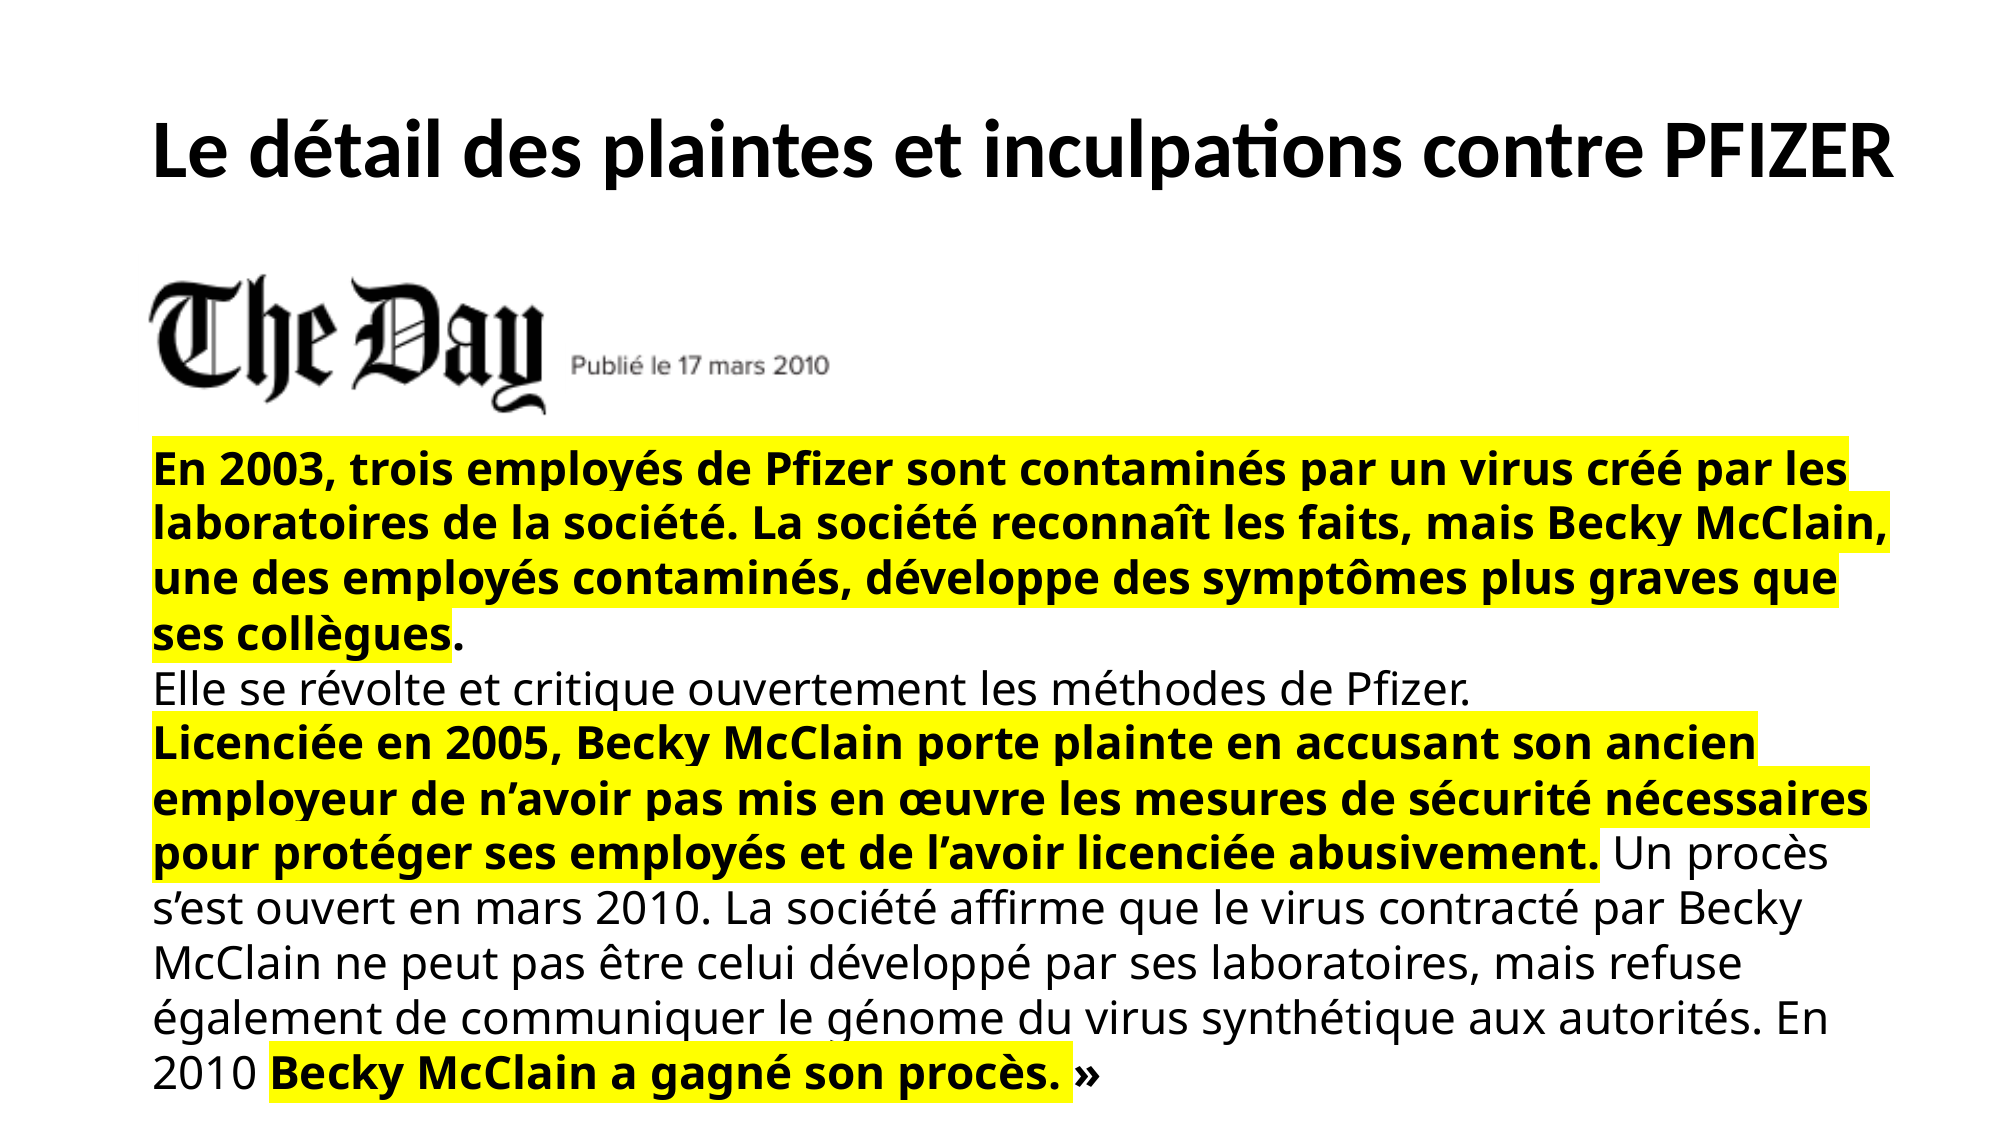

# Le détail des plaintes et inculpations contre PFIZER
En 2003, trois employés de Pfizer sont contaminés par un virus créé par les laboratoires de la société. La société reconnaît les faits, mais Becky McClain, une des employés contaminés, développe des symptômes plus graves que ses collègues.
Elle se révolte et critique ouvertement les méthodes de Pfizer.
Licenciée en 2005, Becky McClain porte plainte en accusant son ancien employeur de n’avoir pas mis en œuvre les mesures de sécurité nécessaires pour protéger ses employés et de l’avoir licenciée abusivement. Un procès s’est ouvert en mars 2010. La société affirme que le virus contracté par Becky McClain ne peut pas être celui développé par ses laboratoires, mais refuse également de communiquer le génome du virus synthétique aux autorités. En 2010 Becky McClain a gagné son procès. »